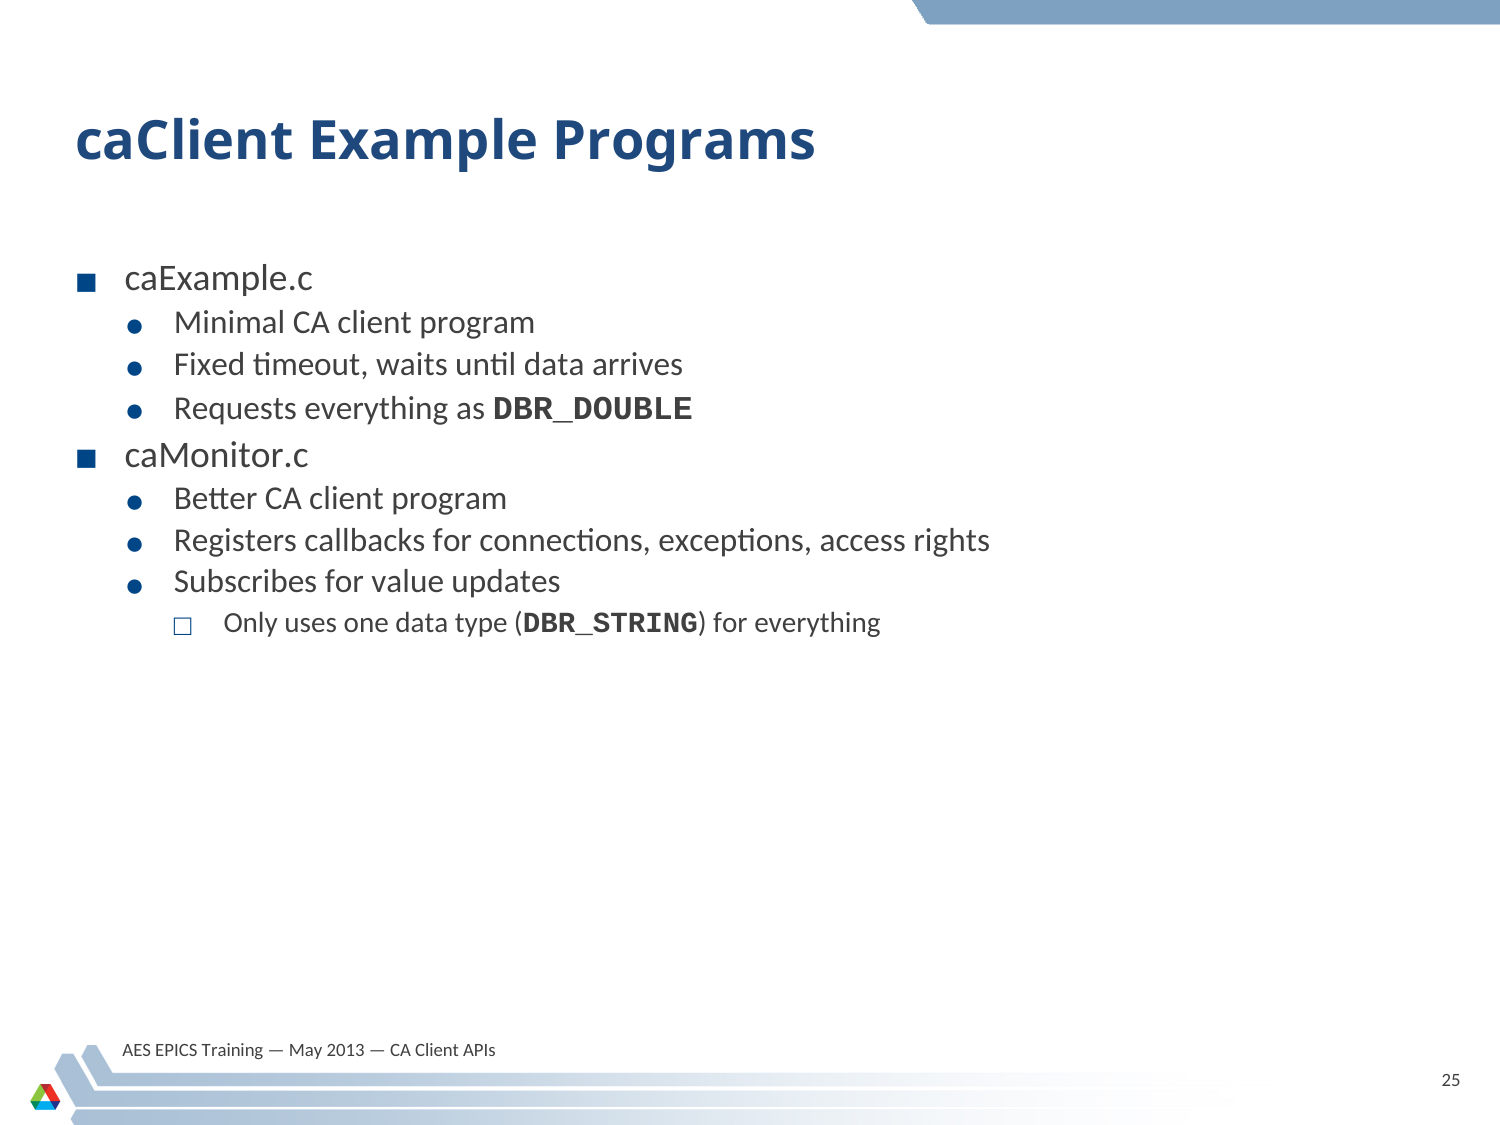

# caClient Example Programs
caExample.c
Minimal CA client program
Fixed timeout, waits until data arrives
Requests everything as DBR_DOUBLE
caMonitor.c
Better CA client program
Registers callbacks for connections, exceptions, access rights
Subscribes for value updates
Only uses one data type (DBR_STRING) for everything
AES EPICS Training — May 2013 — CA Client APIs
25